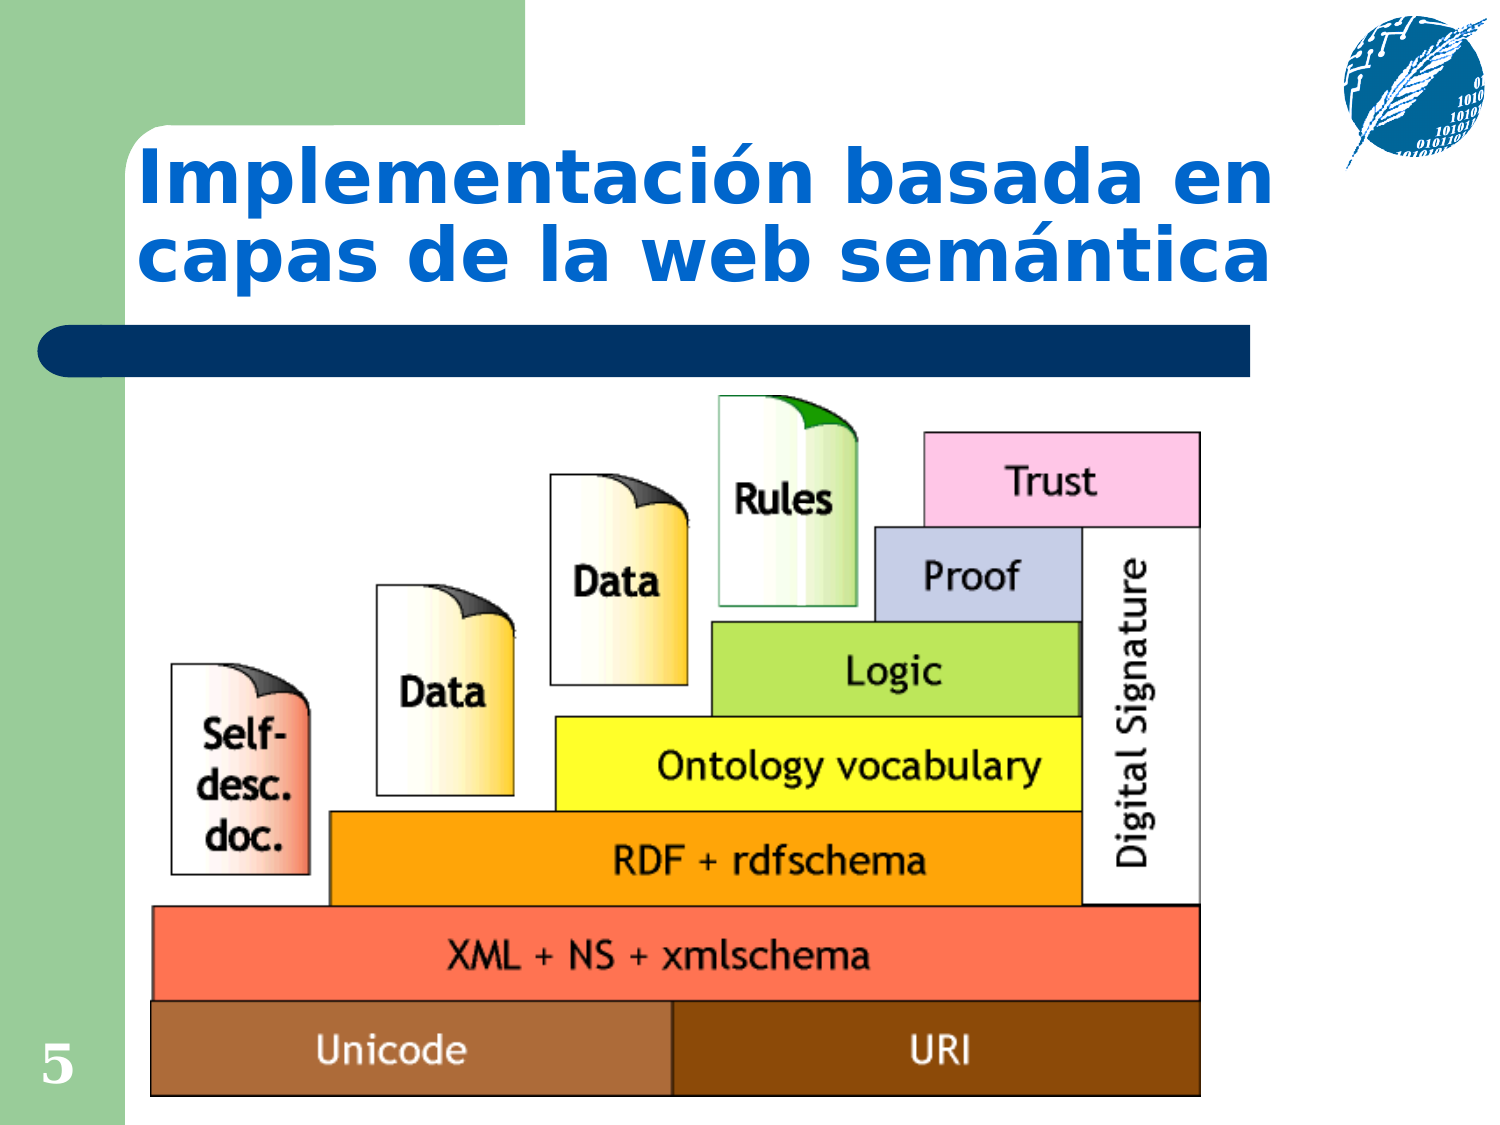

# Implementación basada en capas de la web semántica
5